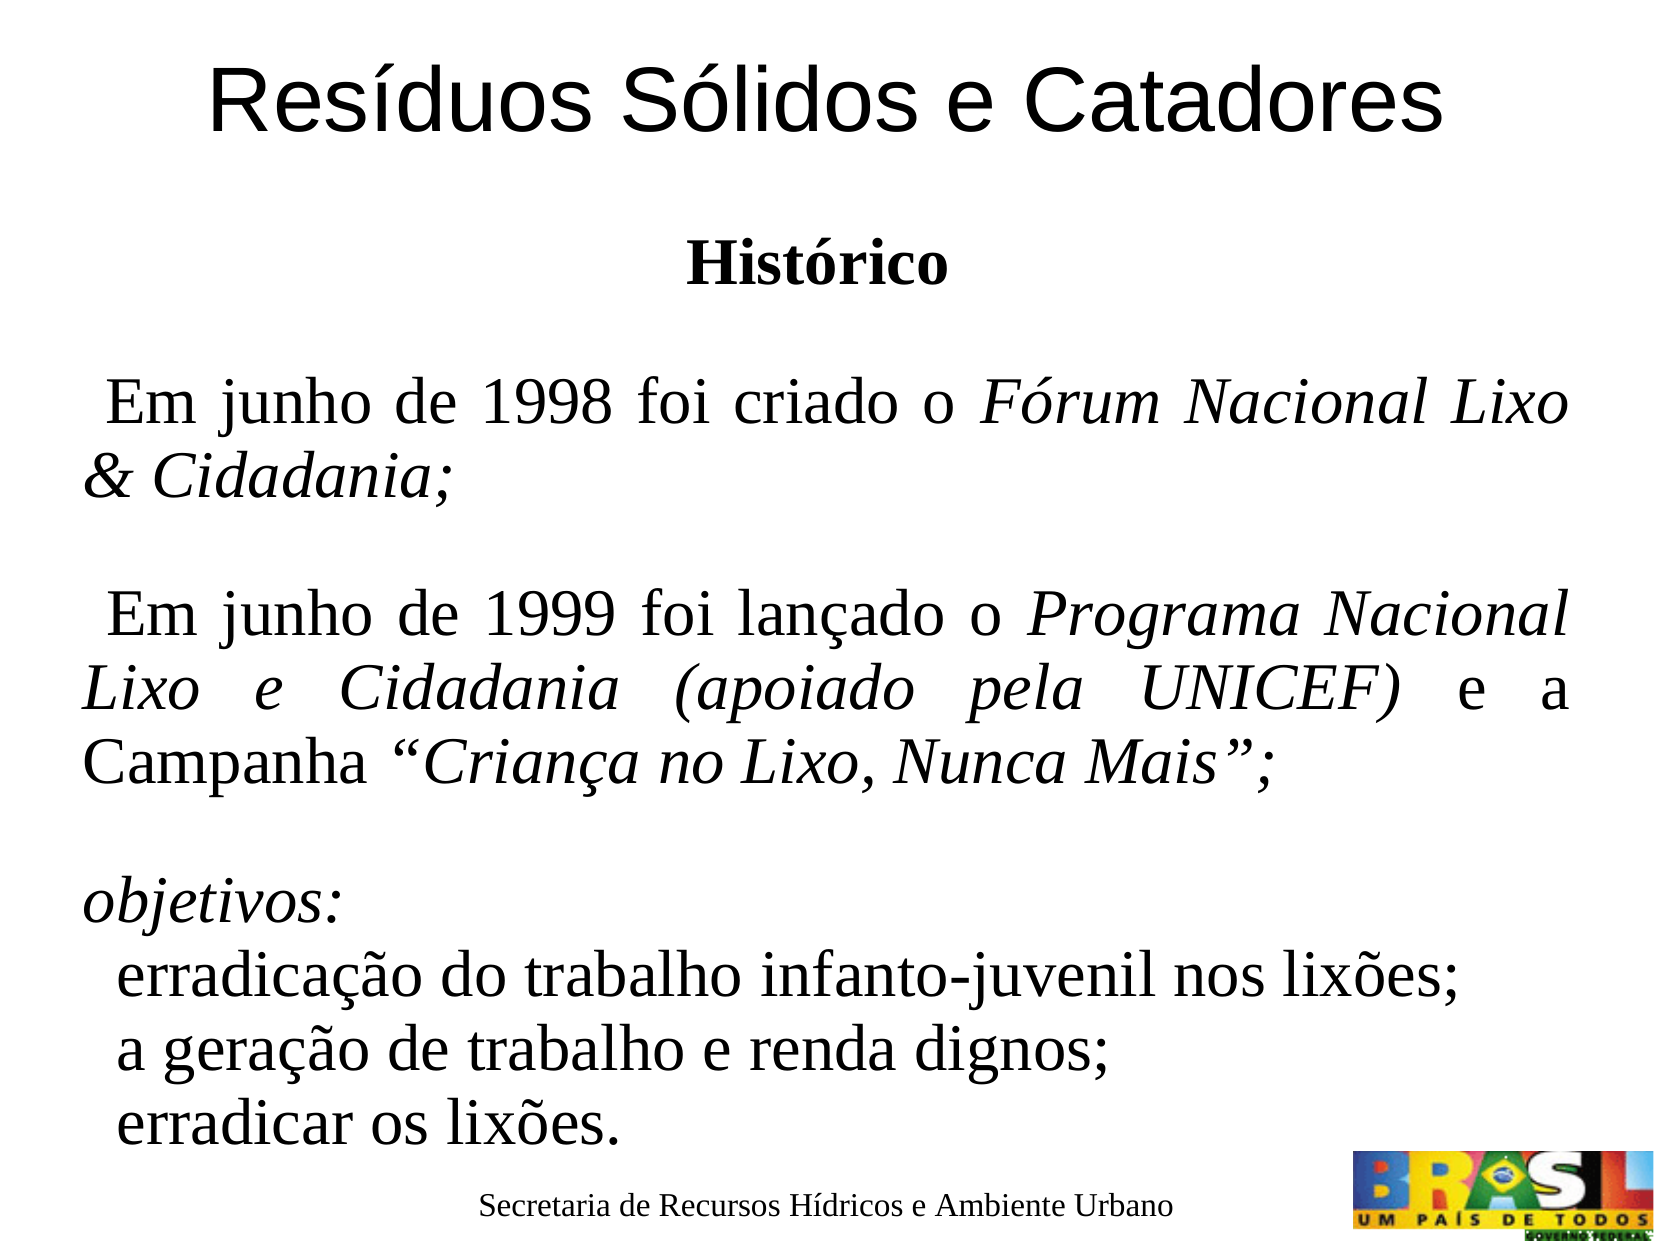

# Resíduos Sólidos e Catadores
Histórico
 Em junho de 1998 foi criado o Fórum Nacional Lixo & Cidadania;
 Em junho de 1999 foi lançado o Programa Nacional Lixo e Cidadania (apoiado pela UNICEF) e a Campanha “Criança no Lixo, Nunca Mais”;
objetivos:
 erradicação do trabalho infanto-juvenil nos lixões;
 a geração de trabalho e renda dignos;
 erradicar os lixões.
Secretaria de Recursos Hídricos e Ambiente Urbano